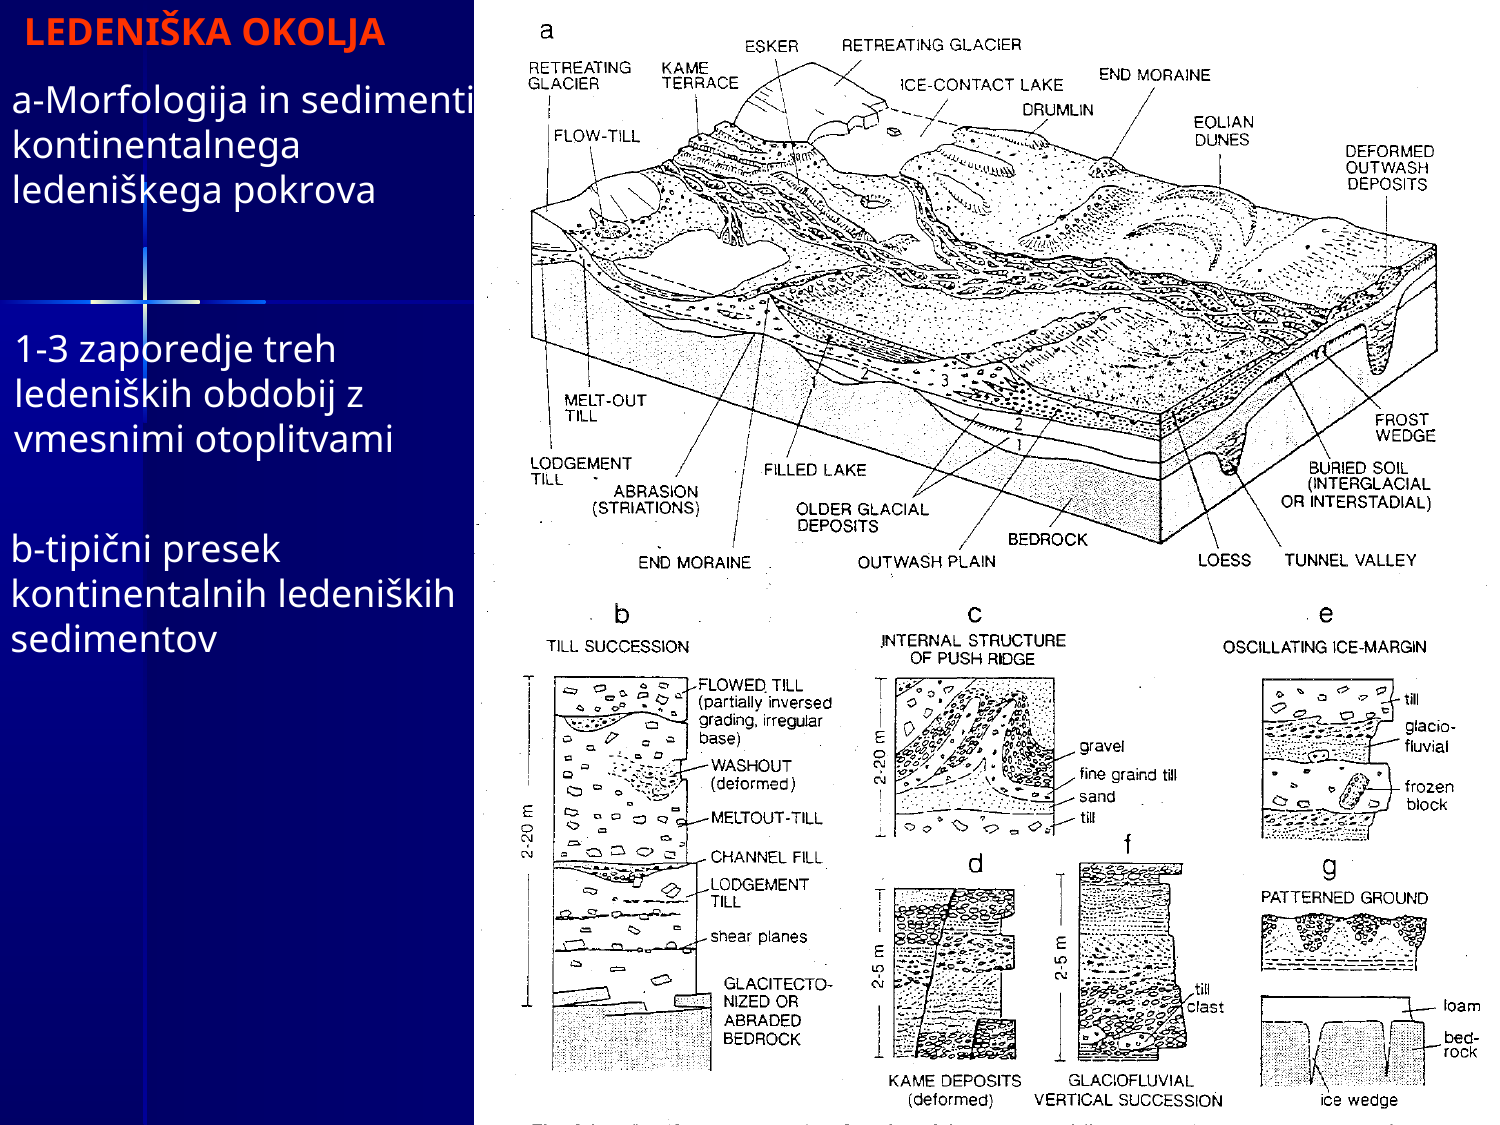

LEDENIŠKA OKOLJA
a-Morfologija in sedimenti
kontinentalnega
ledeniškega pokrova
1-3 zaporedje treh
ledeniških obdobij z
vmesnimi otoplitvami
b-tipični presek
kontinentalnih ledeniških
sedimentov